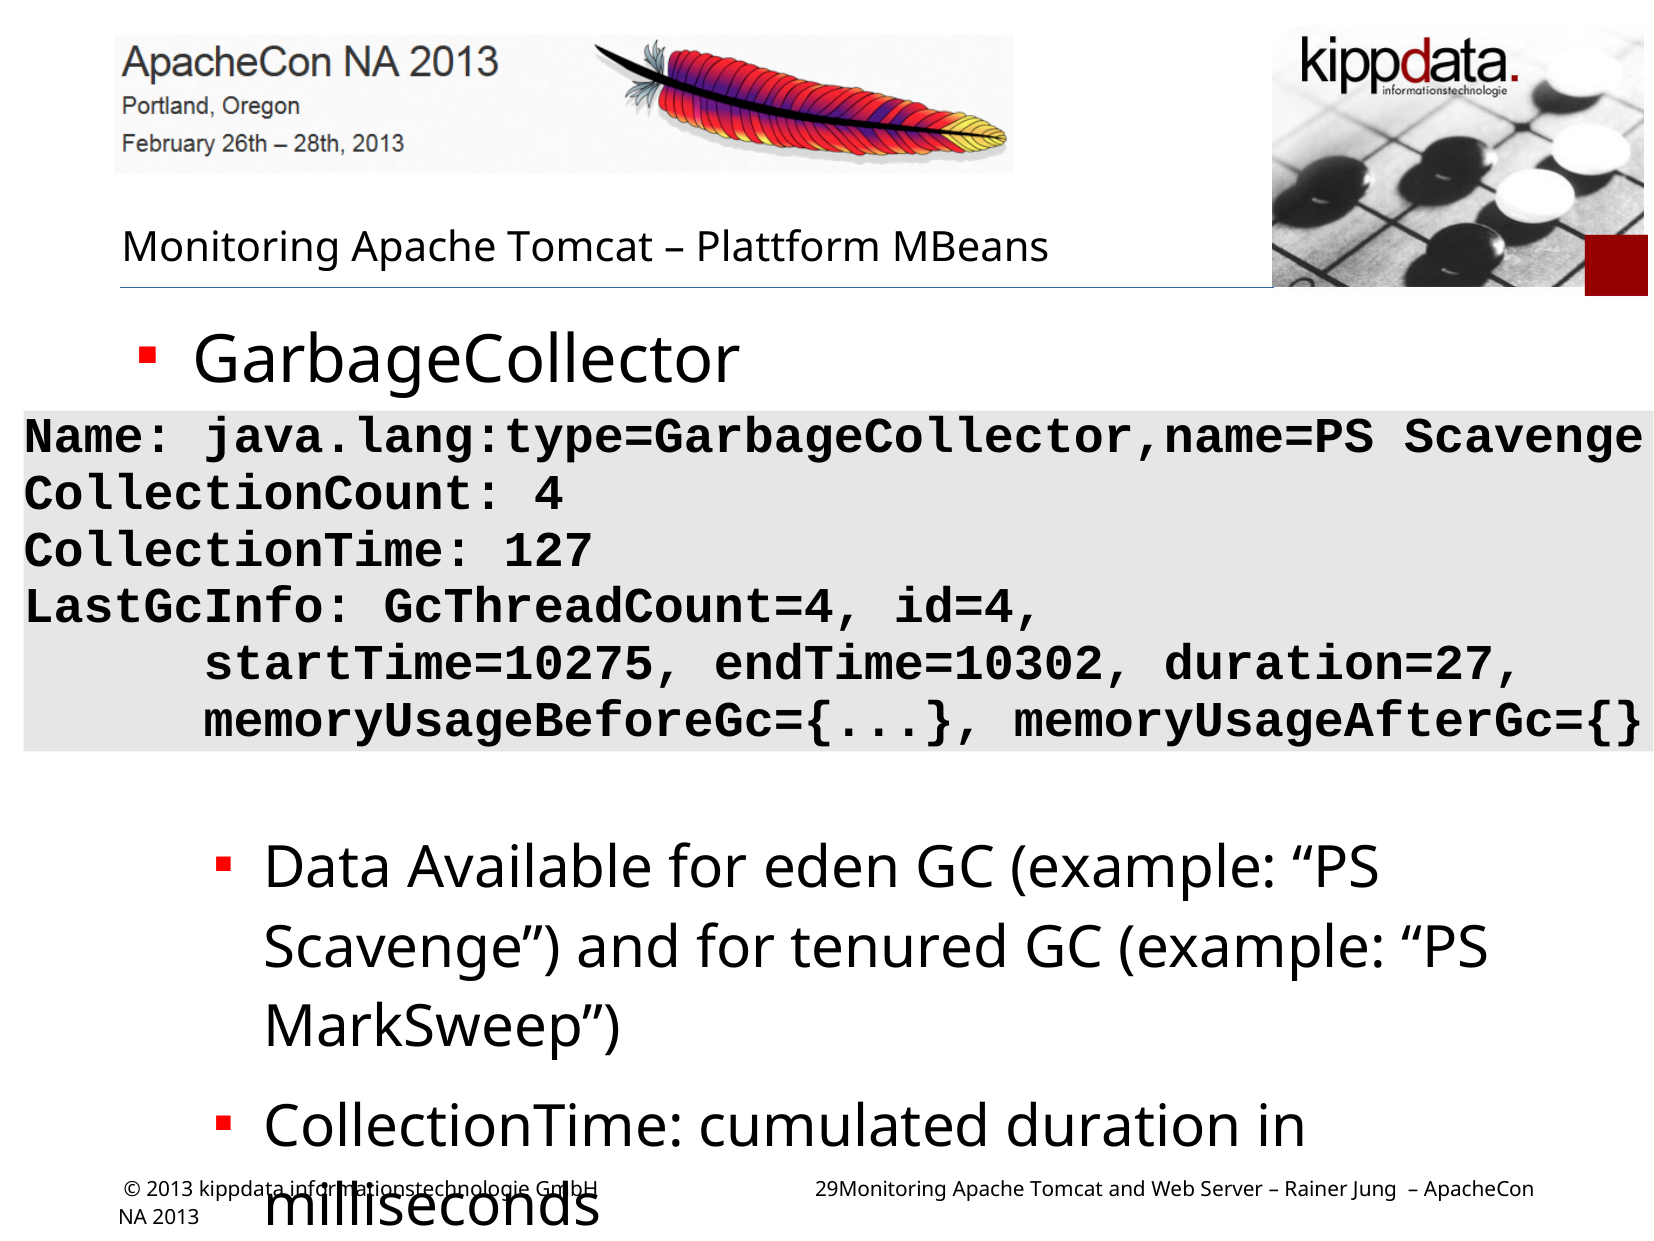

# Monitoring Apache Tomcat – Plattform MBeans
GarbageCollector
Data Available for eden GC (example: “PS Scavenge”) and for tenured GC (example: “PS MarkSweep”)
CollectionTime: cumulated duration in milliseconds
startTime, endTime: milliseconds since JVM start
Name: java.lang:type=GarbageCollector,name=PS Scavenge
CollectionCount: 4
CollectionTime: 127
LastGcInfo: GcThreadCount=4, id=4,
 startTime=10275, endTime=10302, duration=27,
 memoryUsageBeforeGc={...}, memoryUsageAfterGc={}